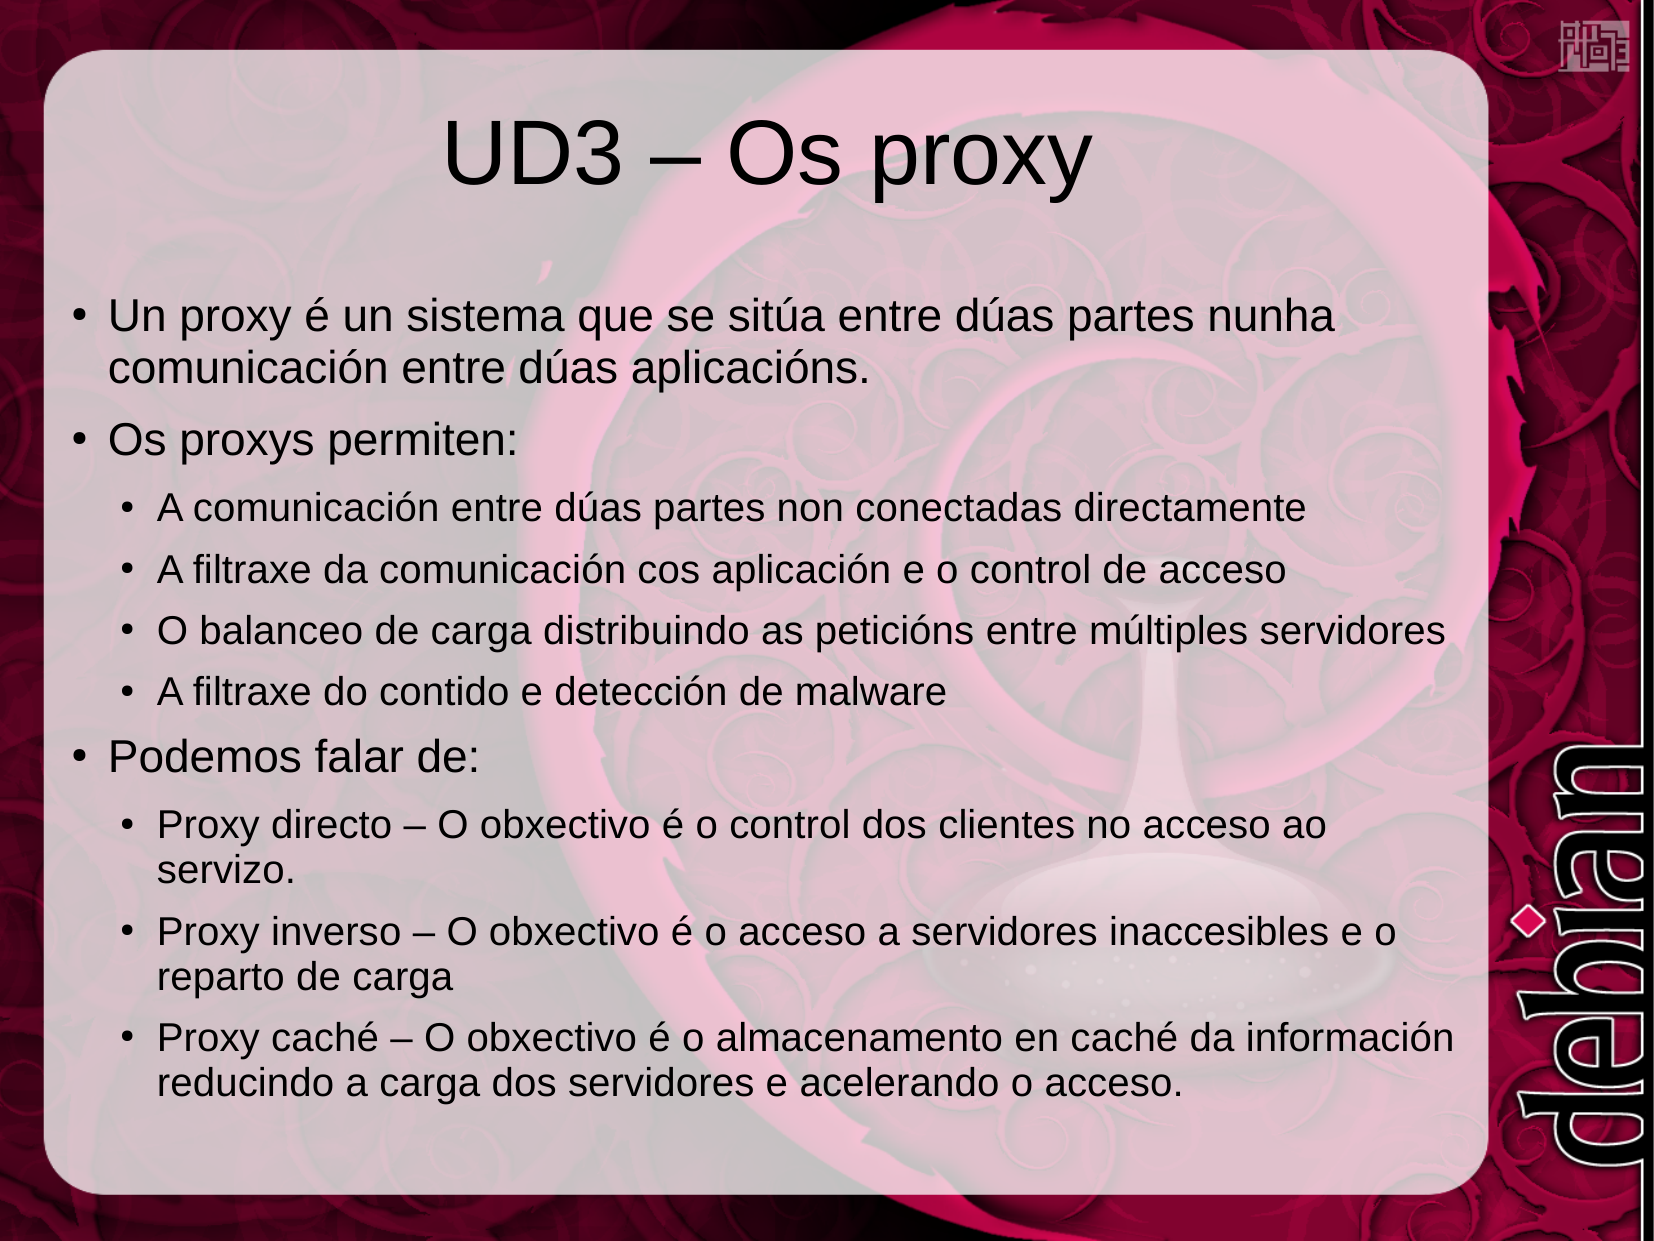

# UD3 – Os proxy
Un proxy é un sistema que se sitúa entre dúas partes nunha comunicación entre dúas aplicacións.
Os proxys permiten:
A comunicación entre dúas partes non conectadas directamente
A filtraxe da comunicación cos aplicación e o control de acceso
O balanceo de carga distribuindo as peticións entre múltiples servidores
A filtraxe do contido e detección de malware
Podemos falar de:
Proxy directo – O obxectivo é o control dos clientes no acceso ao servizo.
Proxy inverso – O obxectivo é o acceso a servidores inaccesibles e o reparto de carga
Proxy caché – O obxectivo é o almacenamento en caché da información reducindo a carga dos servidores e acelerando o acceso.